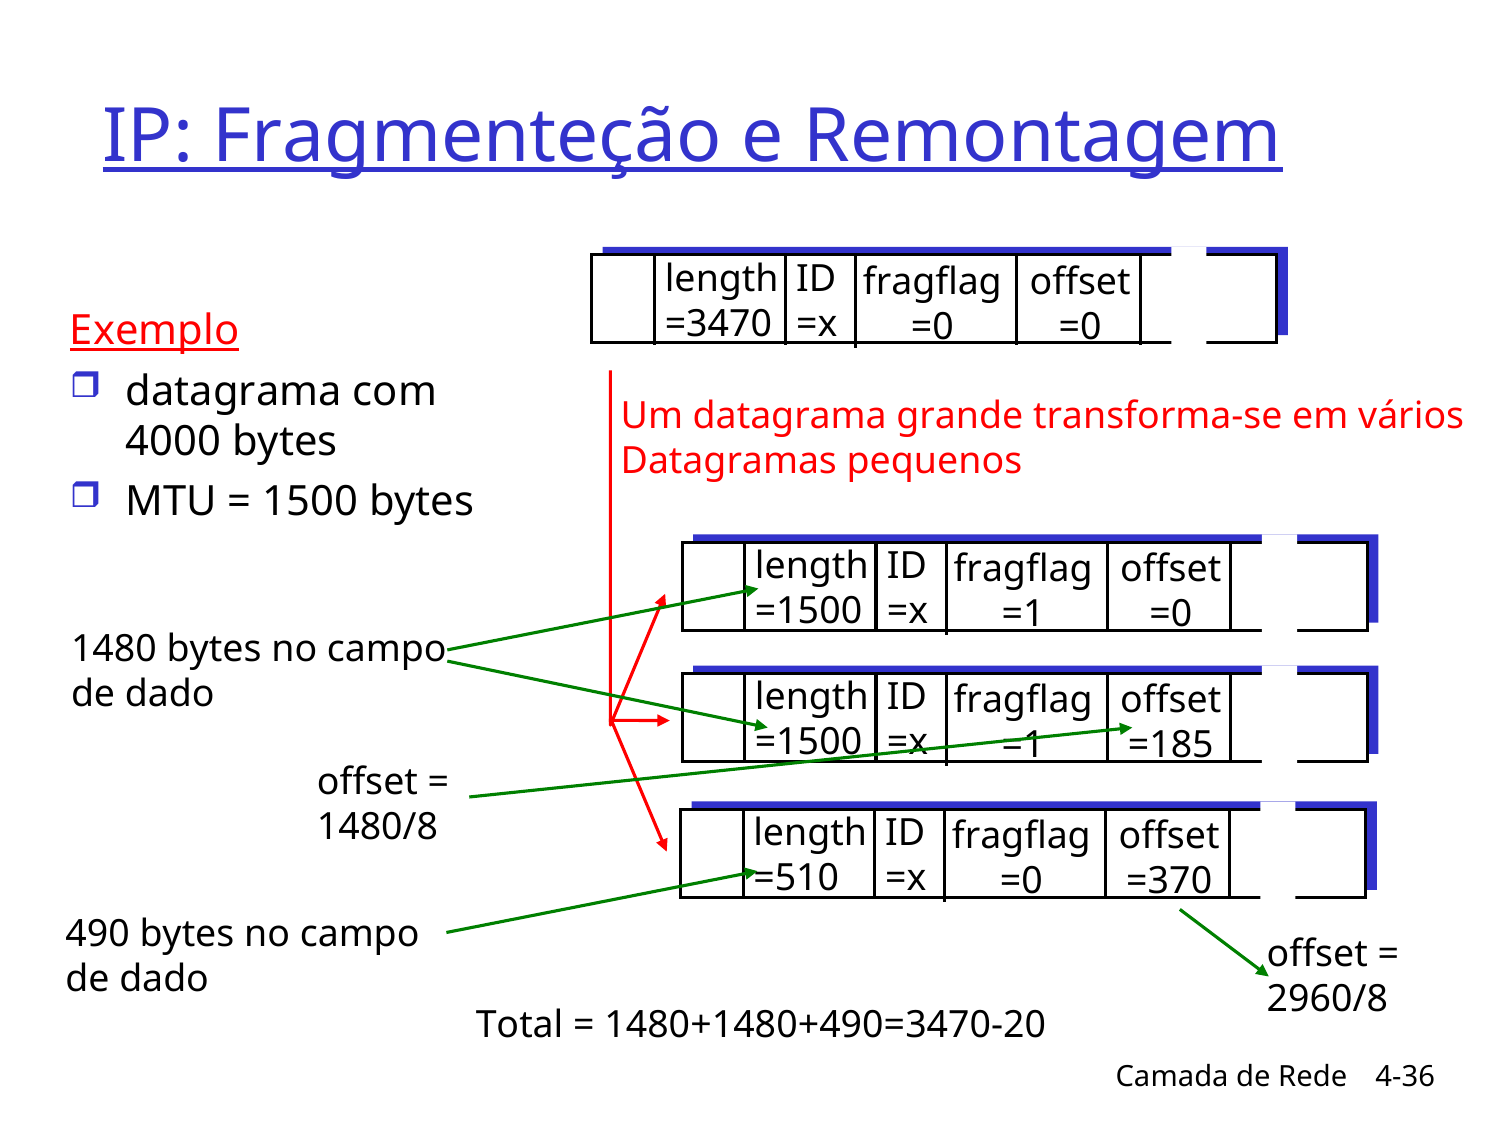

IP: Fragmenteção e Remontagem
length
=3470
ID
=x
fragflag
=0
offset
=0
Exemplo
datagrama com 4000 bytes
MTU = 1500 bytes
Um datagrama grande transforma-se em vários
Datagramas pequenos
length
=1500
ID
=x
fragflag
=1
offset
=0
1480 bytes no campo
de dado
length
=1500
ID
=x
fragflag
=1
offset
=185
offset =
1480/8
length
=510
ID
=x
fragflag
=0
offset
=370
490 bytes no campo
de dado
offset =
2960/8
Total = 1480+1480+490=3470-20
Camada de Rede